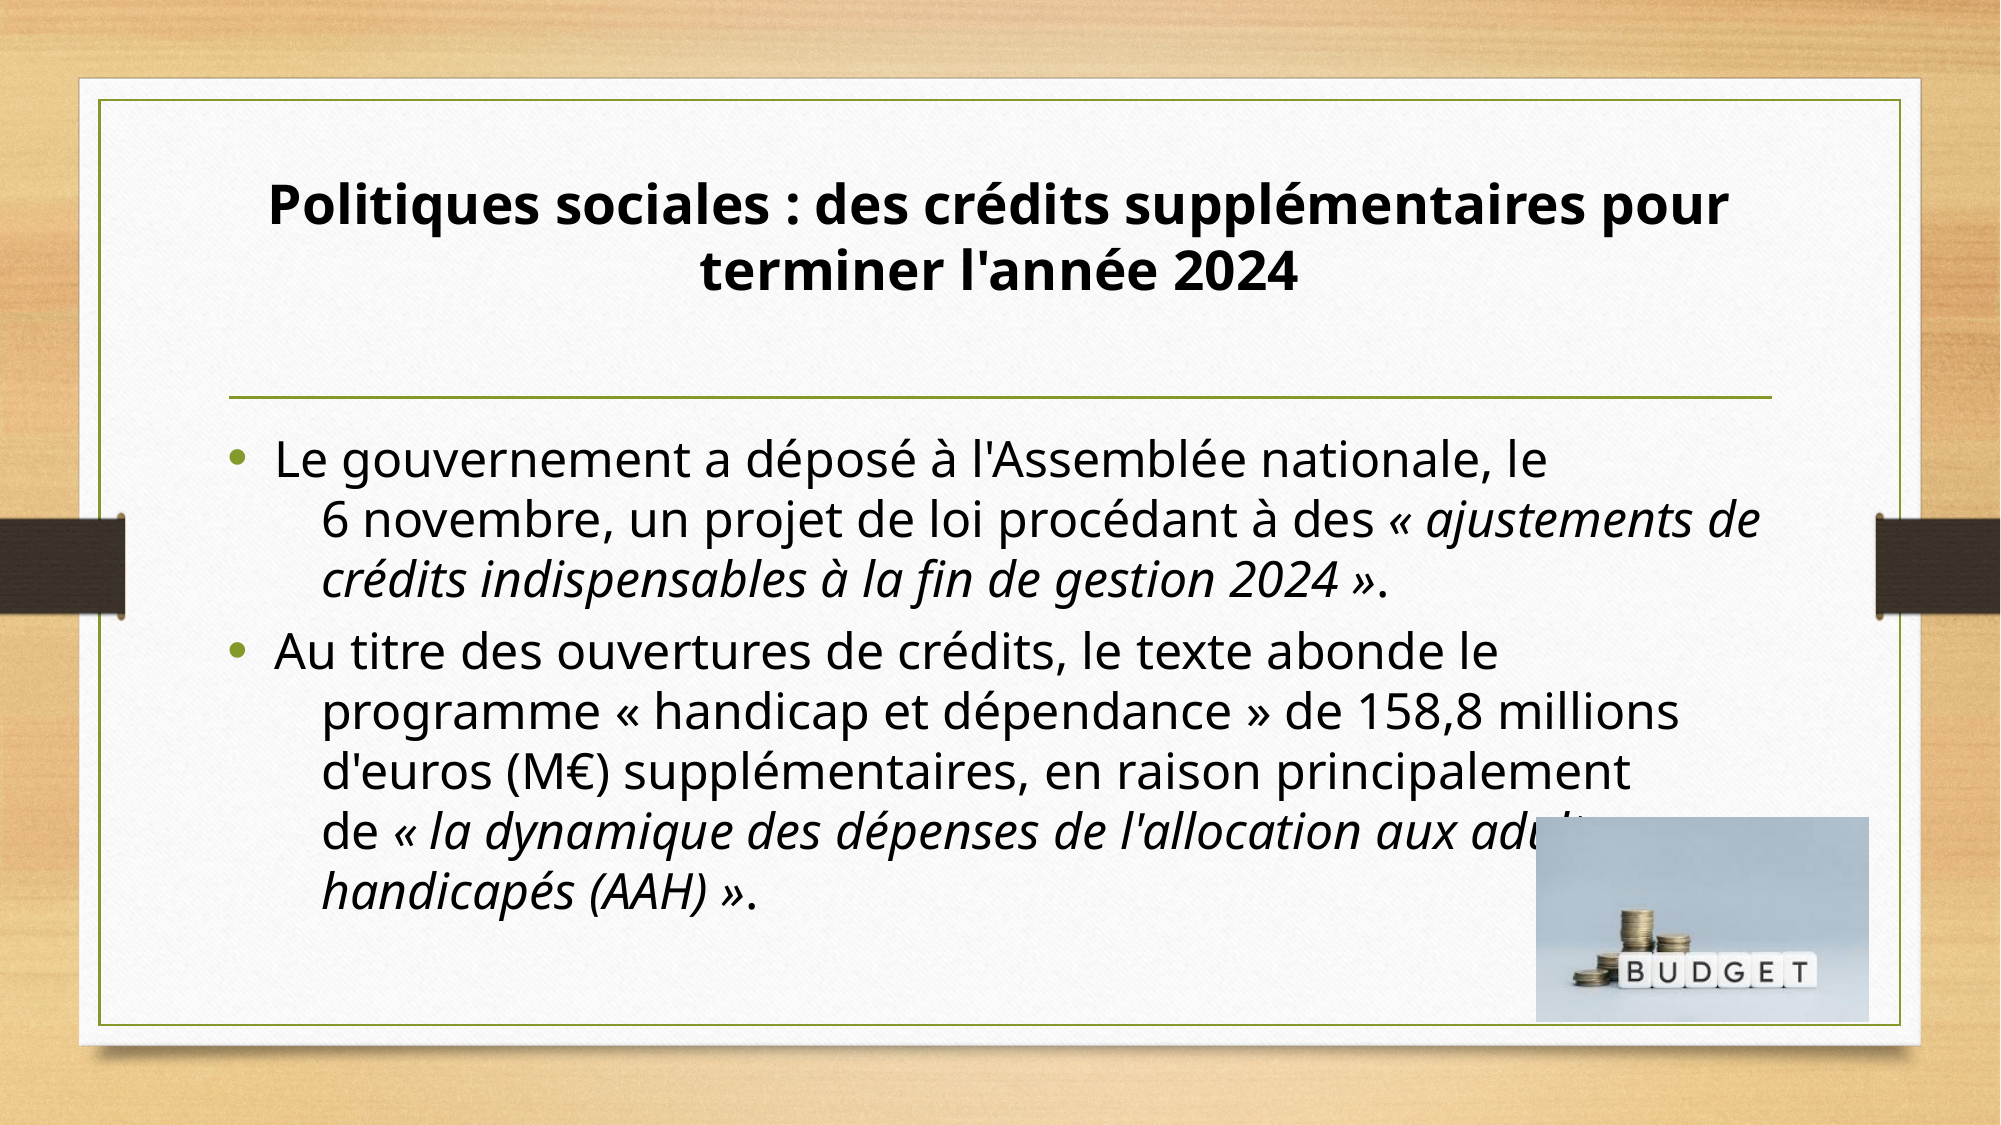

# Politiques sociales : des crédits supplémentaires pour terminer l'année 2024
Le gouvernement a déposé à l'Assemblée nationale, le 6 novembre, un projet de loi procédant à des « ajustements de crédits indispensables à la fin de gestion 2024 ».
Au titre des ouvertures de crédits, le texte abonde le programme « handicap et dépendance » de 158,8 millions d'euros (M€) supplémentaires, en raison principalement de « la dynamique des dépenses de l'allocation aux adultes handicapés (AAH) ».